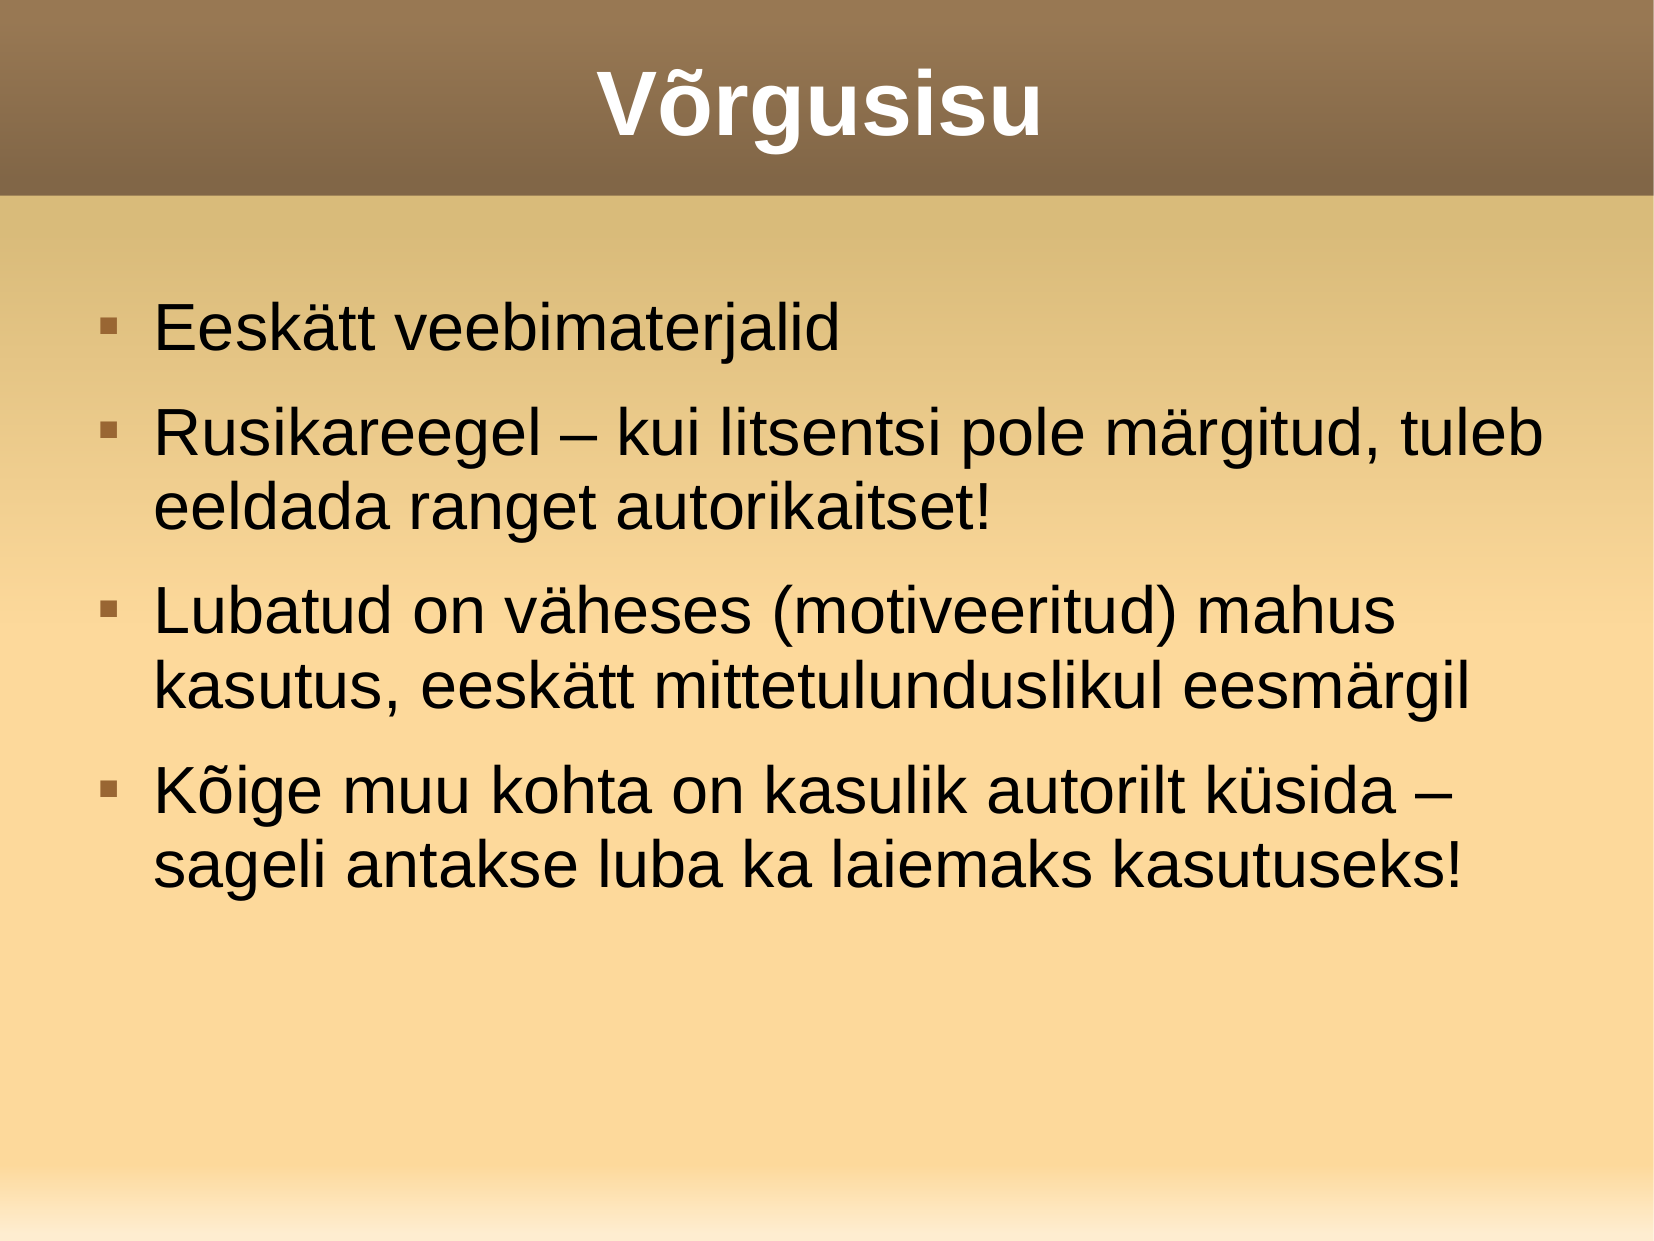

# Võrgusisu
Eeskätt veebimaterjalid
Rusikareegel – kui litsentsi pole märgitud, tuleb eeldada ranget autorikaitset!
Lubatud on väheses (motiveeritud) mahus kasutus, eeskätt mittetulunduslikul eesmärgil
Kõige muu kohta on kasulik autorilt küsida – sageli antakse luba ka laiemaks kasutuseks!